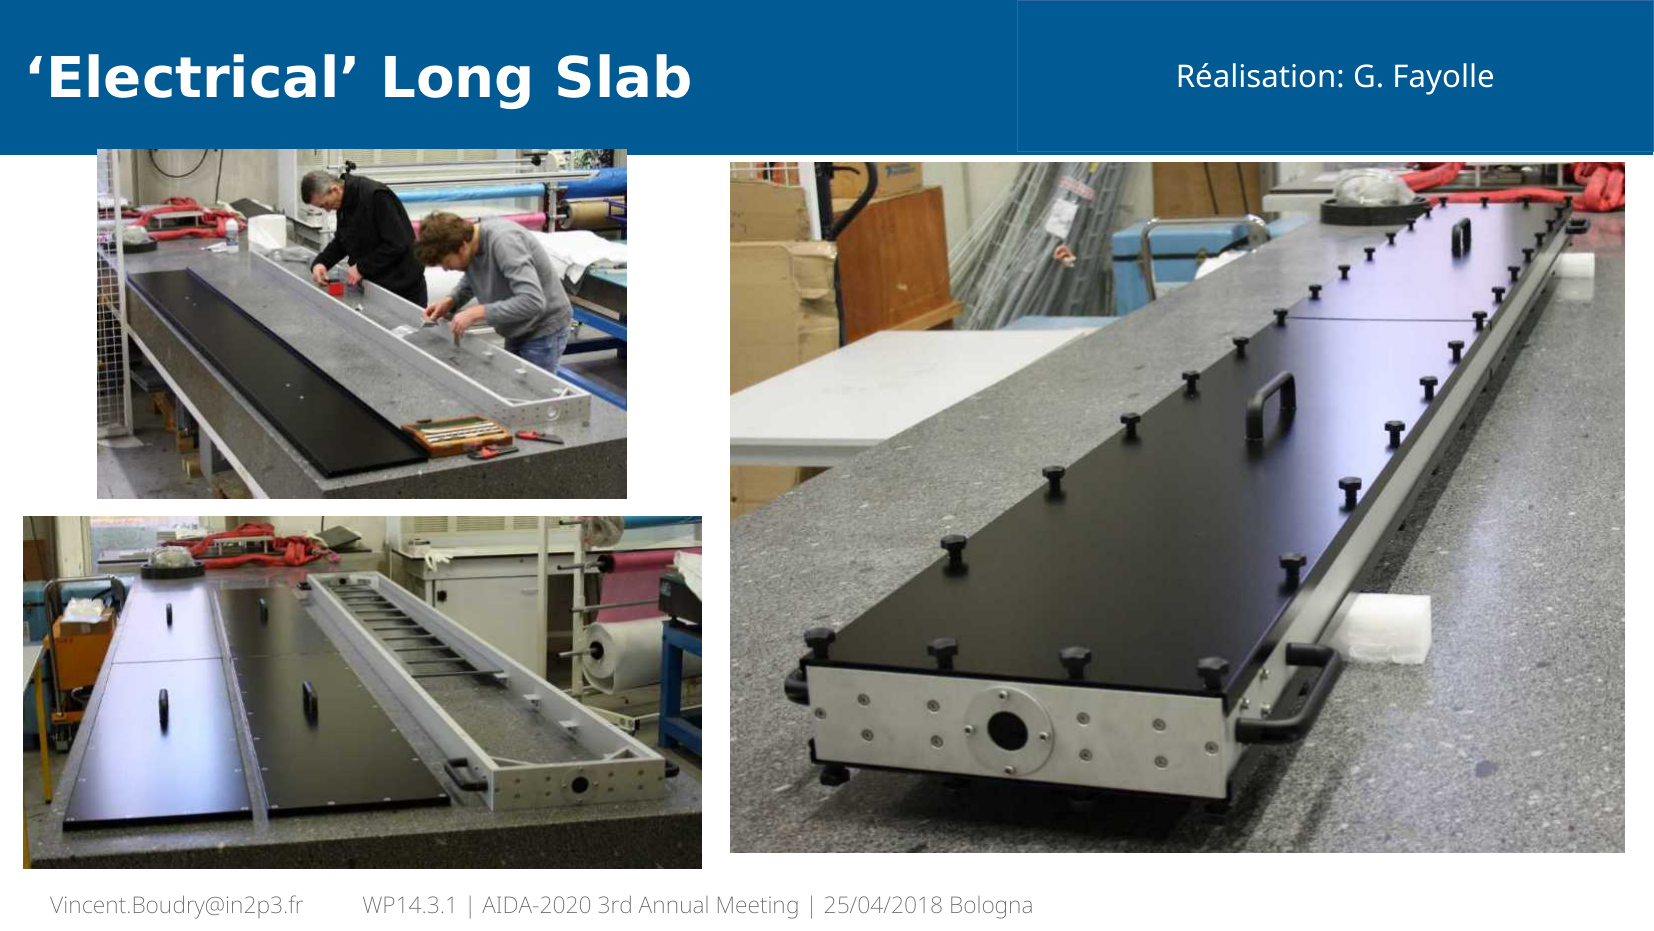

Réalisation: G. Fayolle
# ‘Electrical’ Long Slab
Vincent.Boudry@in2p3.fr
 WP14.3.1 | AIDA-2020 3rd Annual Meeting | 25/04/2018 Bologna